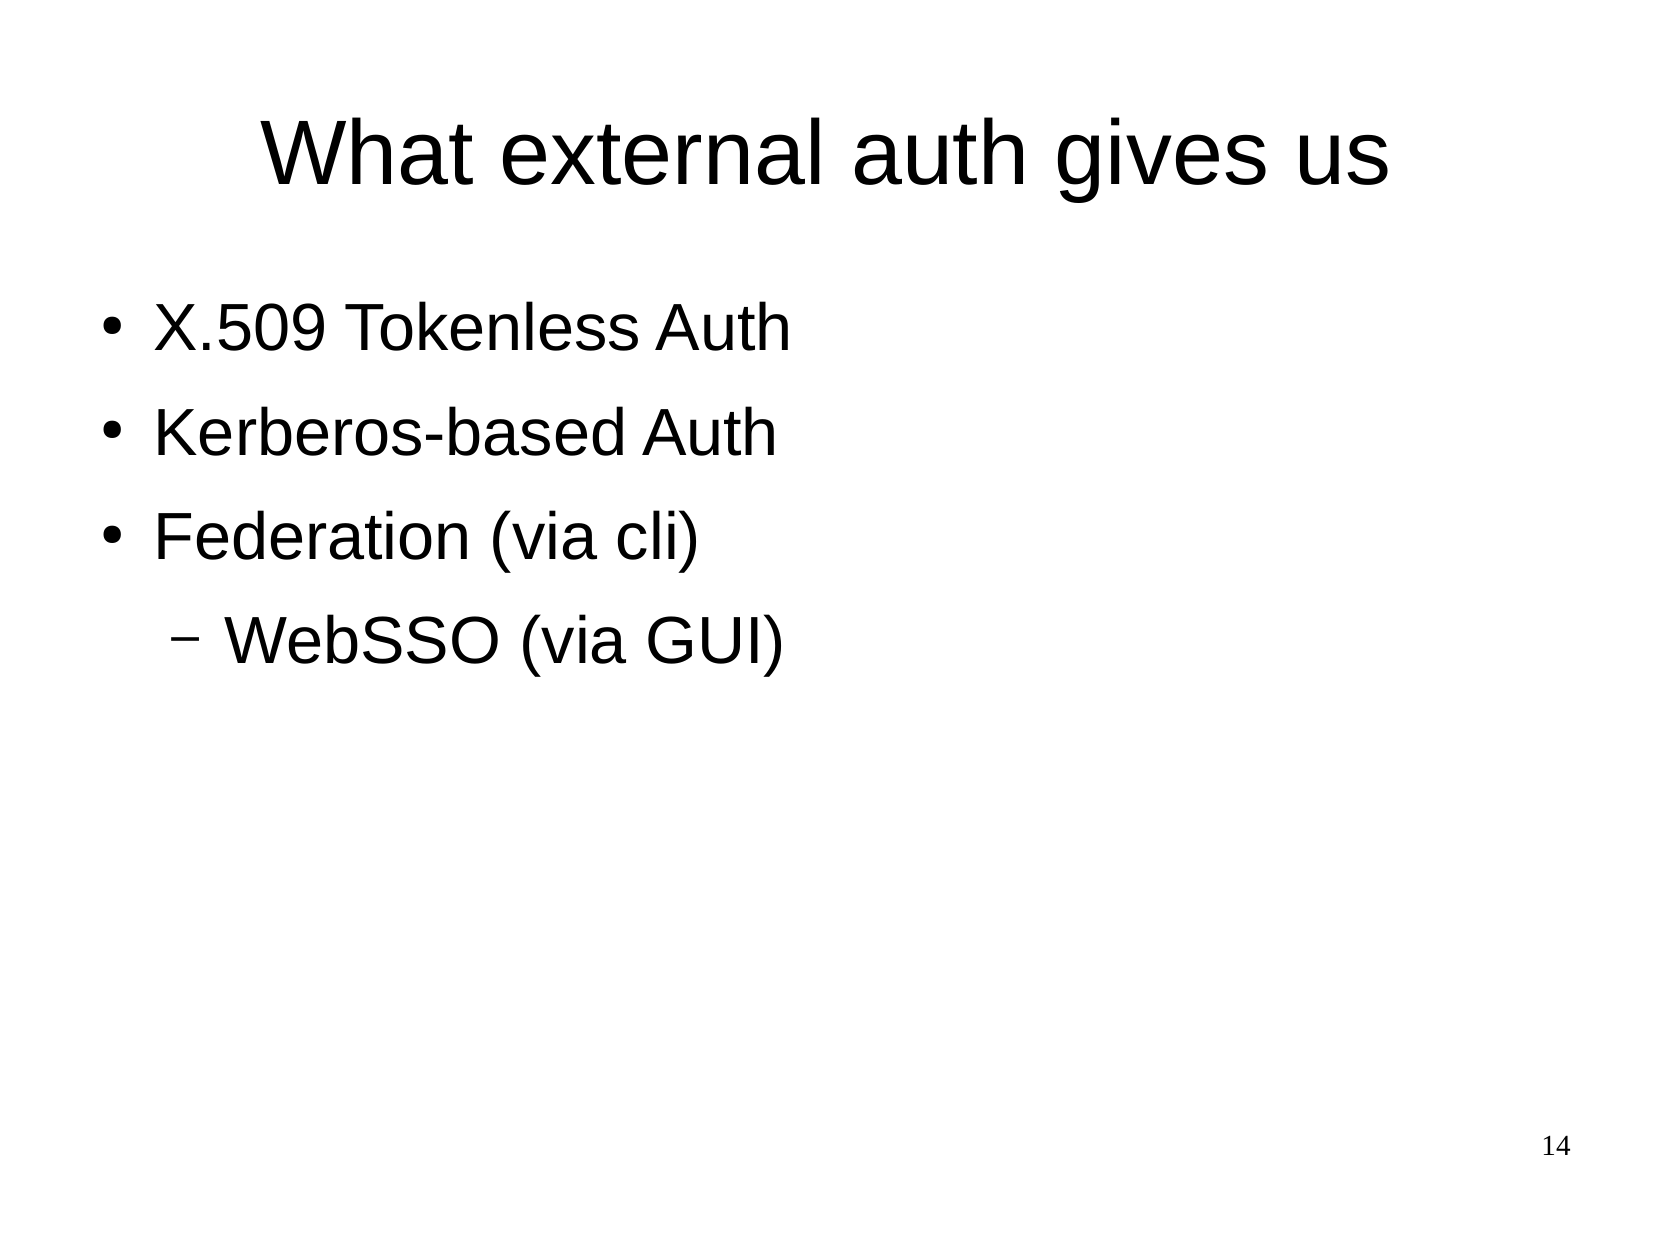

# What external auth gives us
X.509 Tokenless Auth
Kerberos-based Auth
Federation (via cli)
WebSSO (via GUI)
14